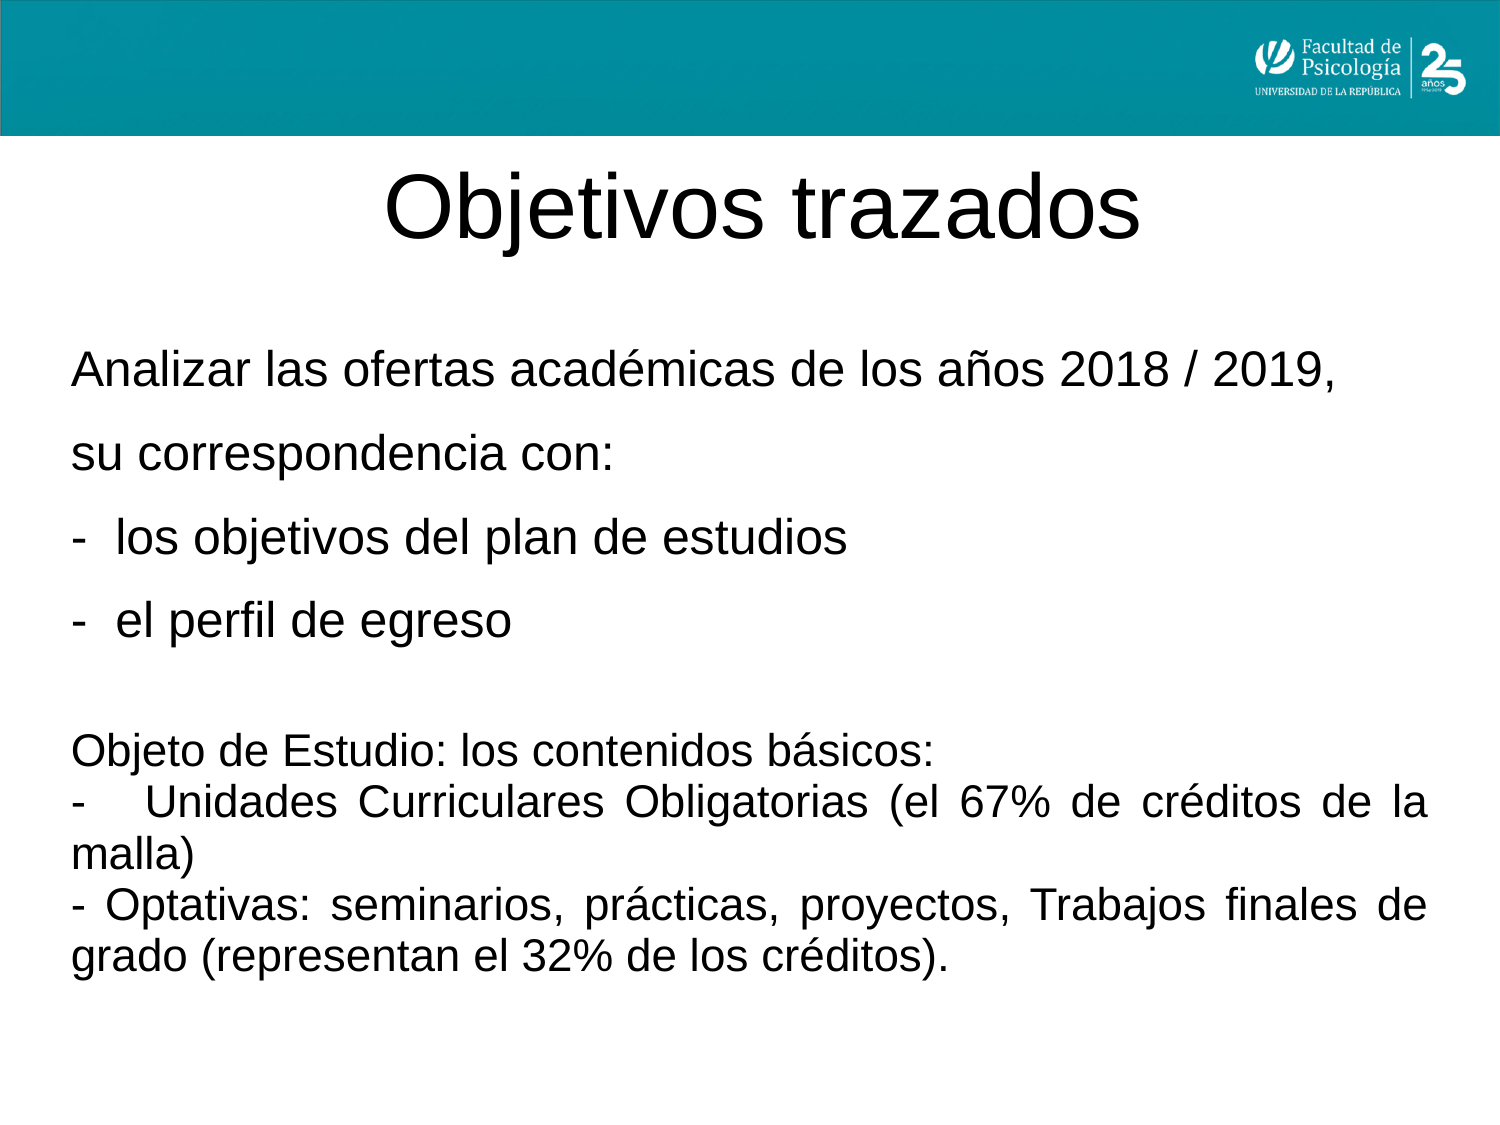

# Objetivos trazados
Analizar las ofertas académicas de los años 2018 / 2019,
su correspondencia con:
- los objetivos del plan de estudios
- el perfil de egreso
Objeto de Estudio: los contenidos básicos:
-	Unidades Curriculares Obligatorias (el 67% de créditos de la malla)
- Optativas: seminarios, prácticas, proyectos, Trabajos finales de grado (representan el 32% de los créditos).